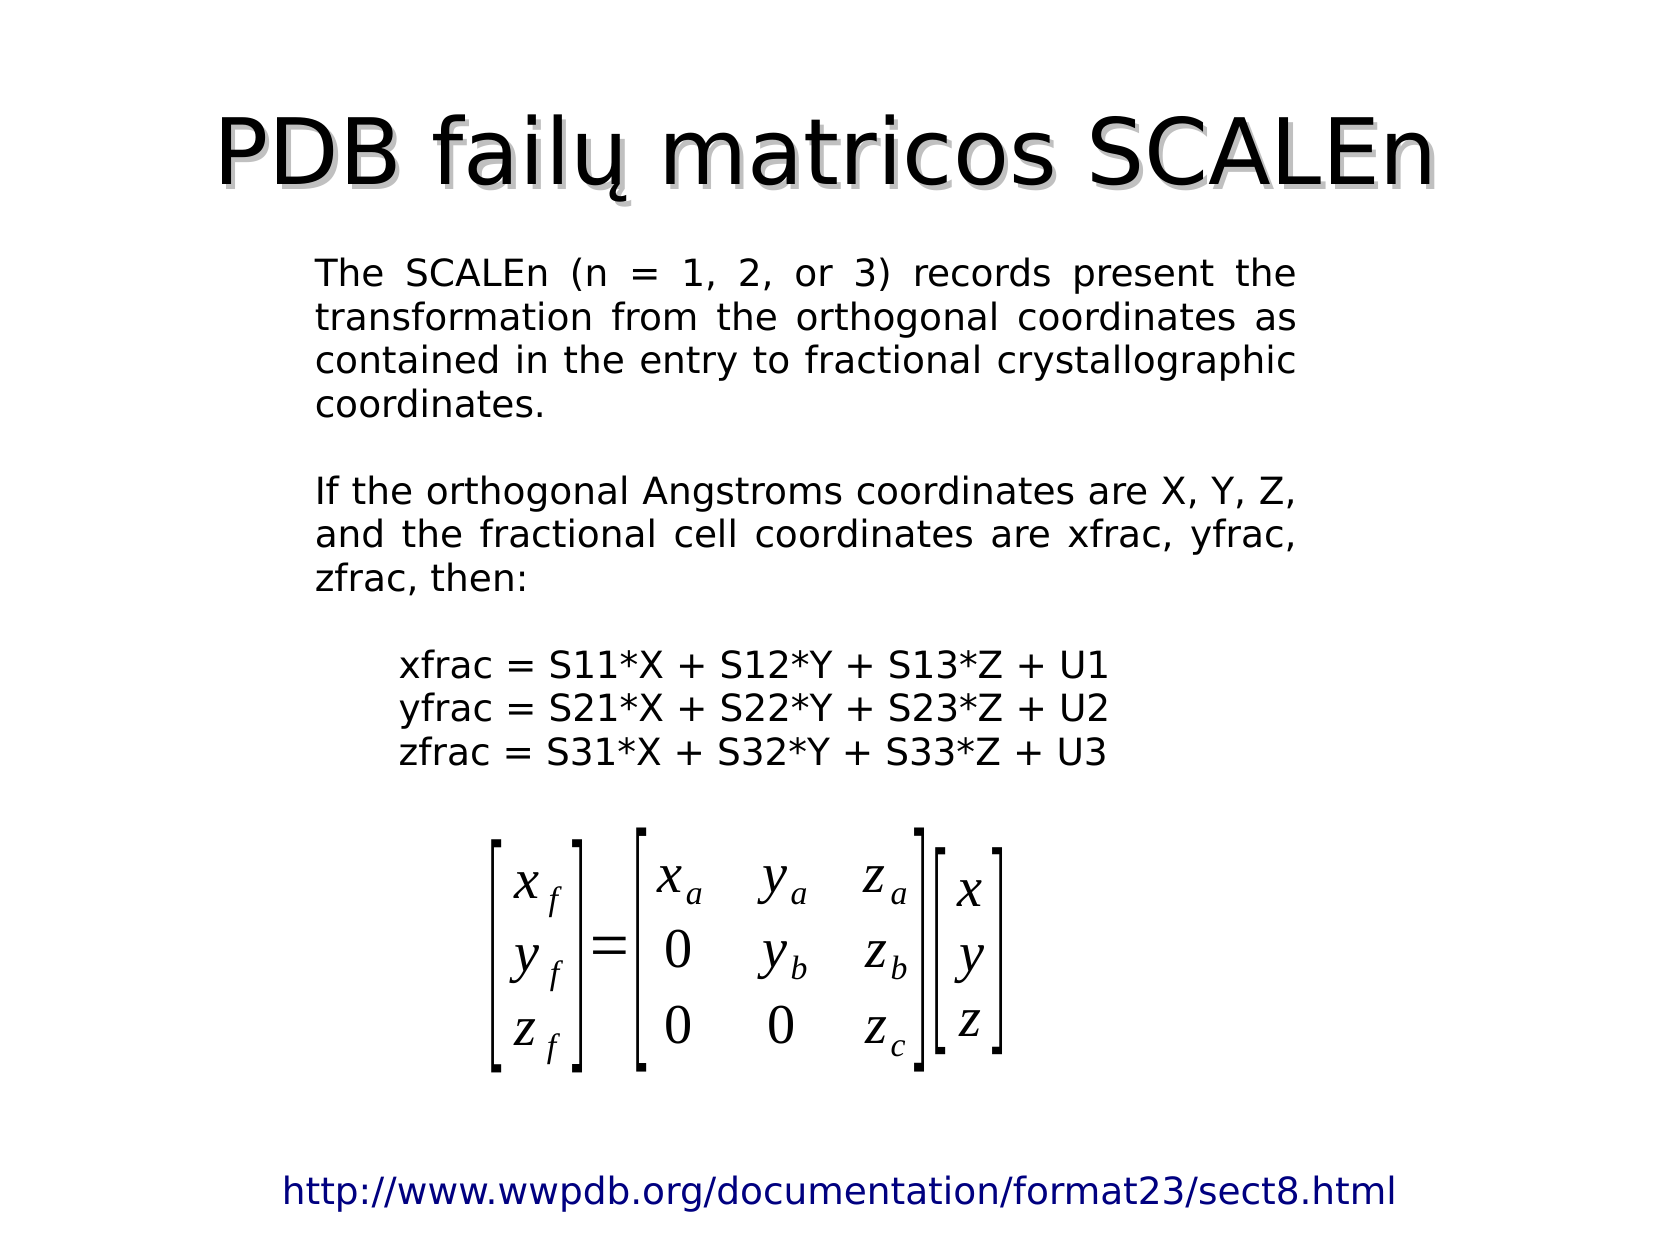

# PDB failų matricos SCALEn
The SCALEn (n = 1, 2, or 3) records present the transformation from the orthogonal coordinates as contained in the entry to fractional crystallographic coordinates.
If the orthogonal Angstroms coordinates are X, Y, Z, and the fractional cell coordinates are xfrac, yfrac, zfrac, then:
 xfrac = S11*X + S12*Y + S13*Z + U1
 yfrac = S21*X + S22*Y + S23*Z + U2
 zfrac = S31*X + S32*Y + S33*Z + U3
http://www.wwpdb.org/documentation/format23/sect8.html